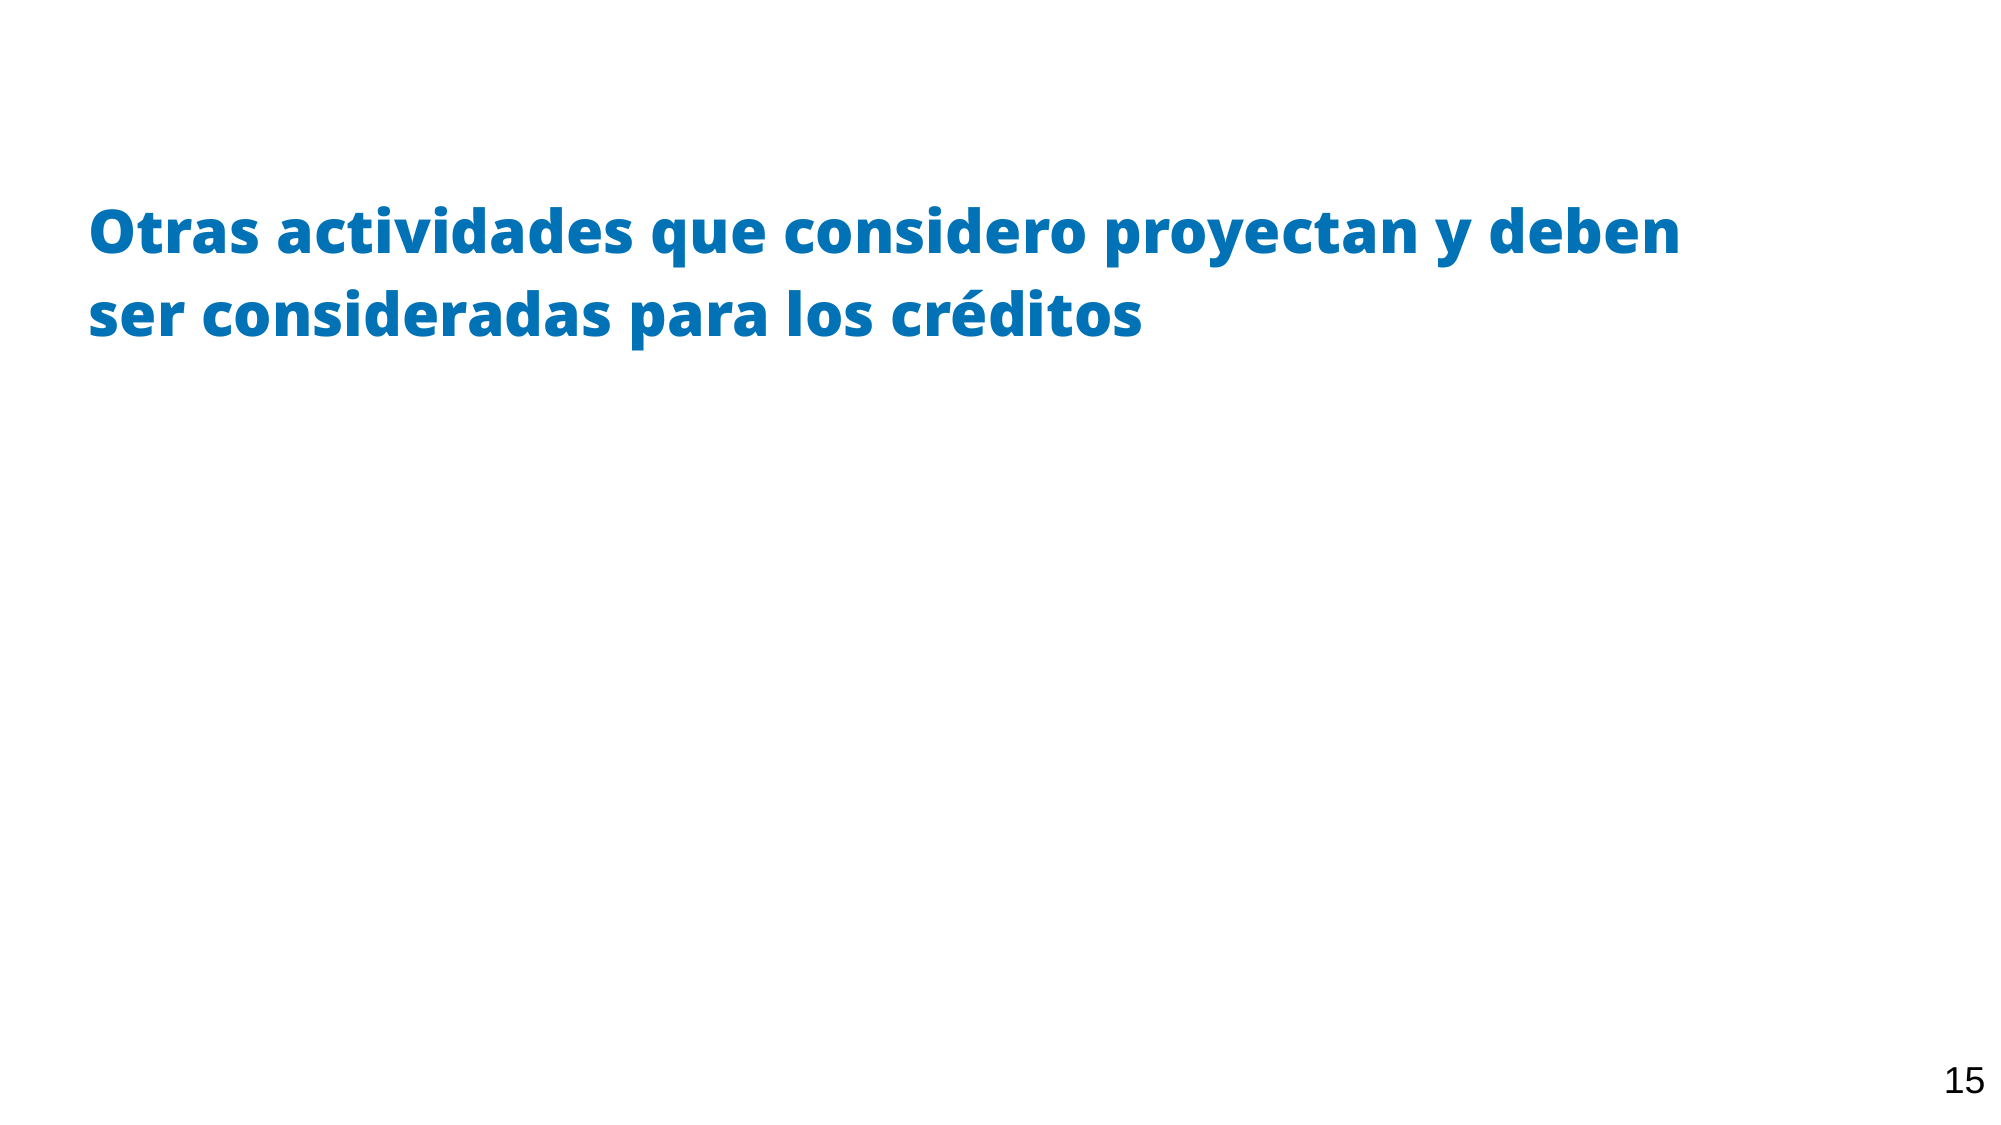

# Otras actividades que considero proyectan y deben ser consideradas para los créditos